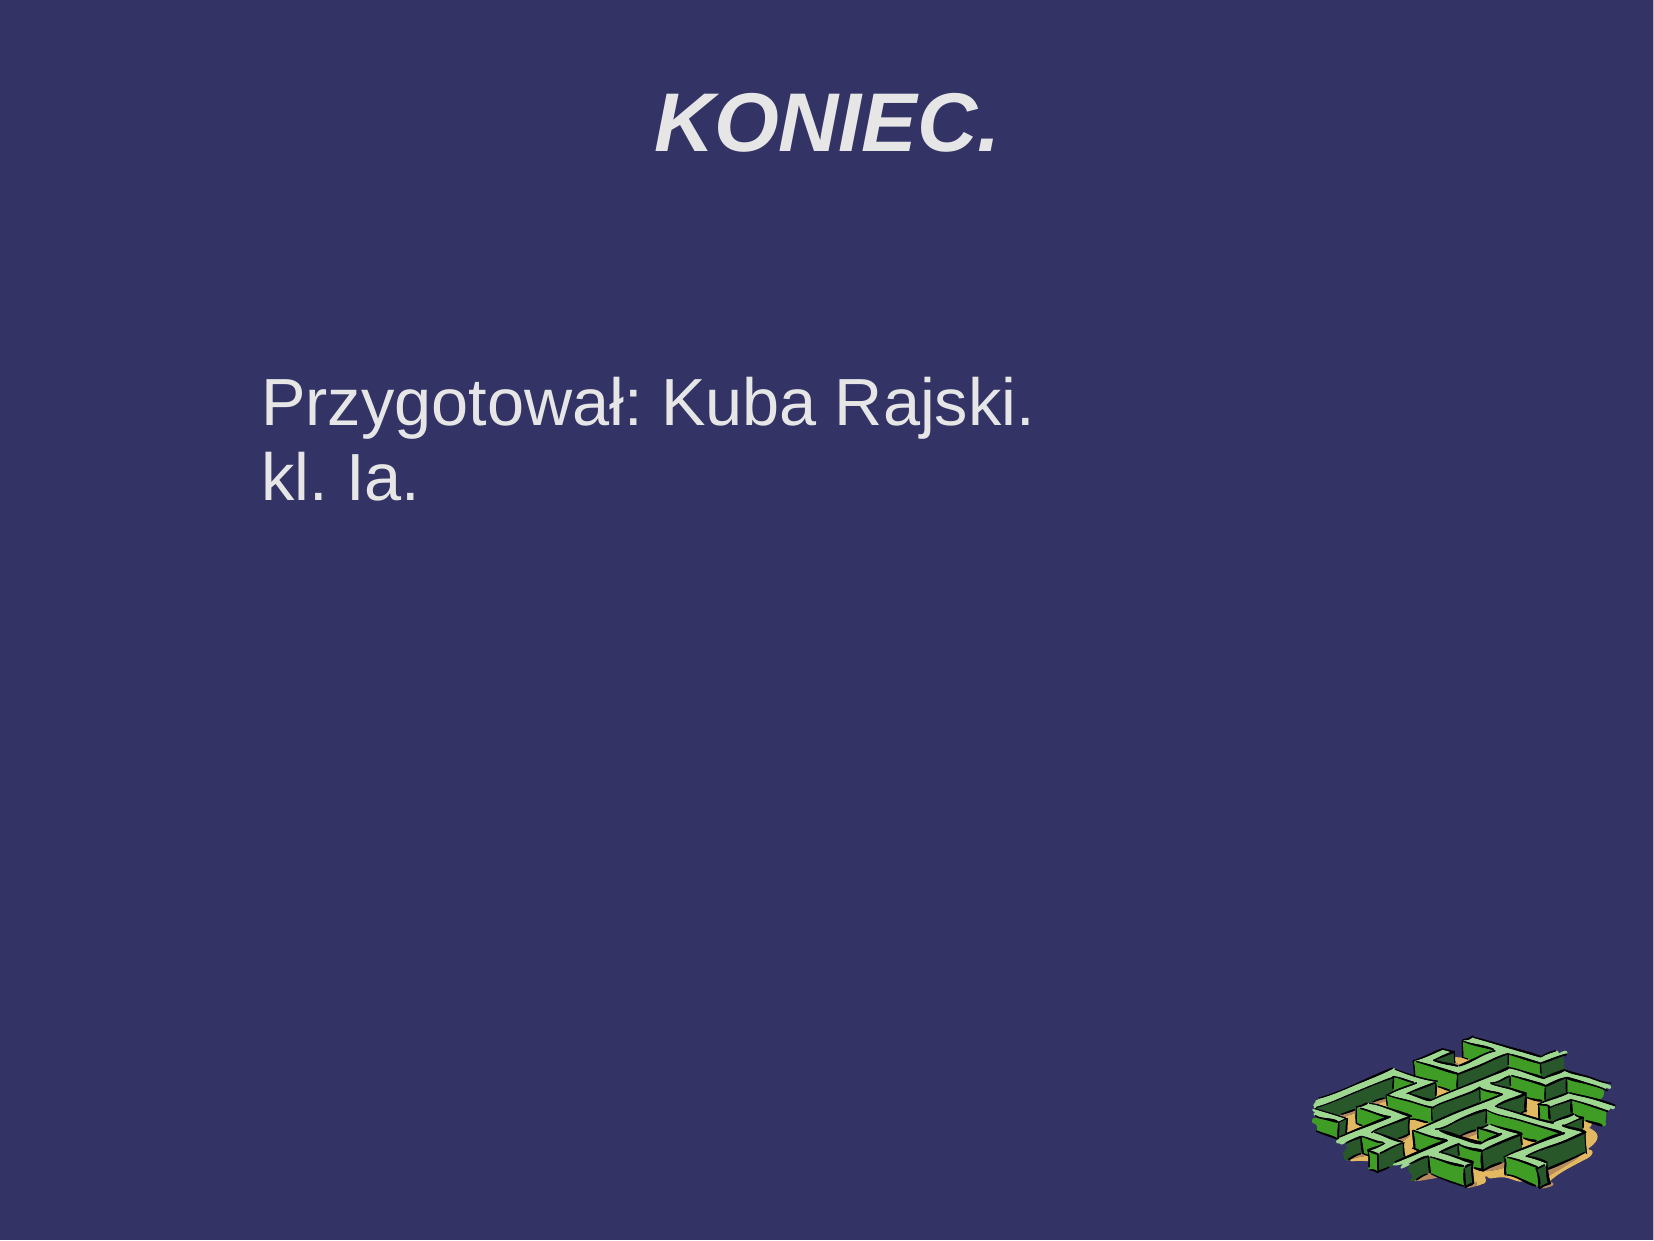

# KONIEC.
Przygotował: Kuba Rajski.
kl. Ia.